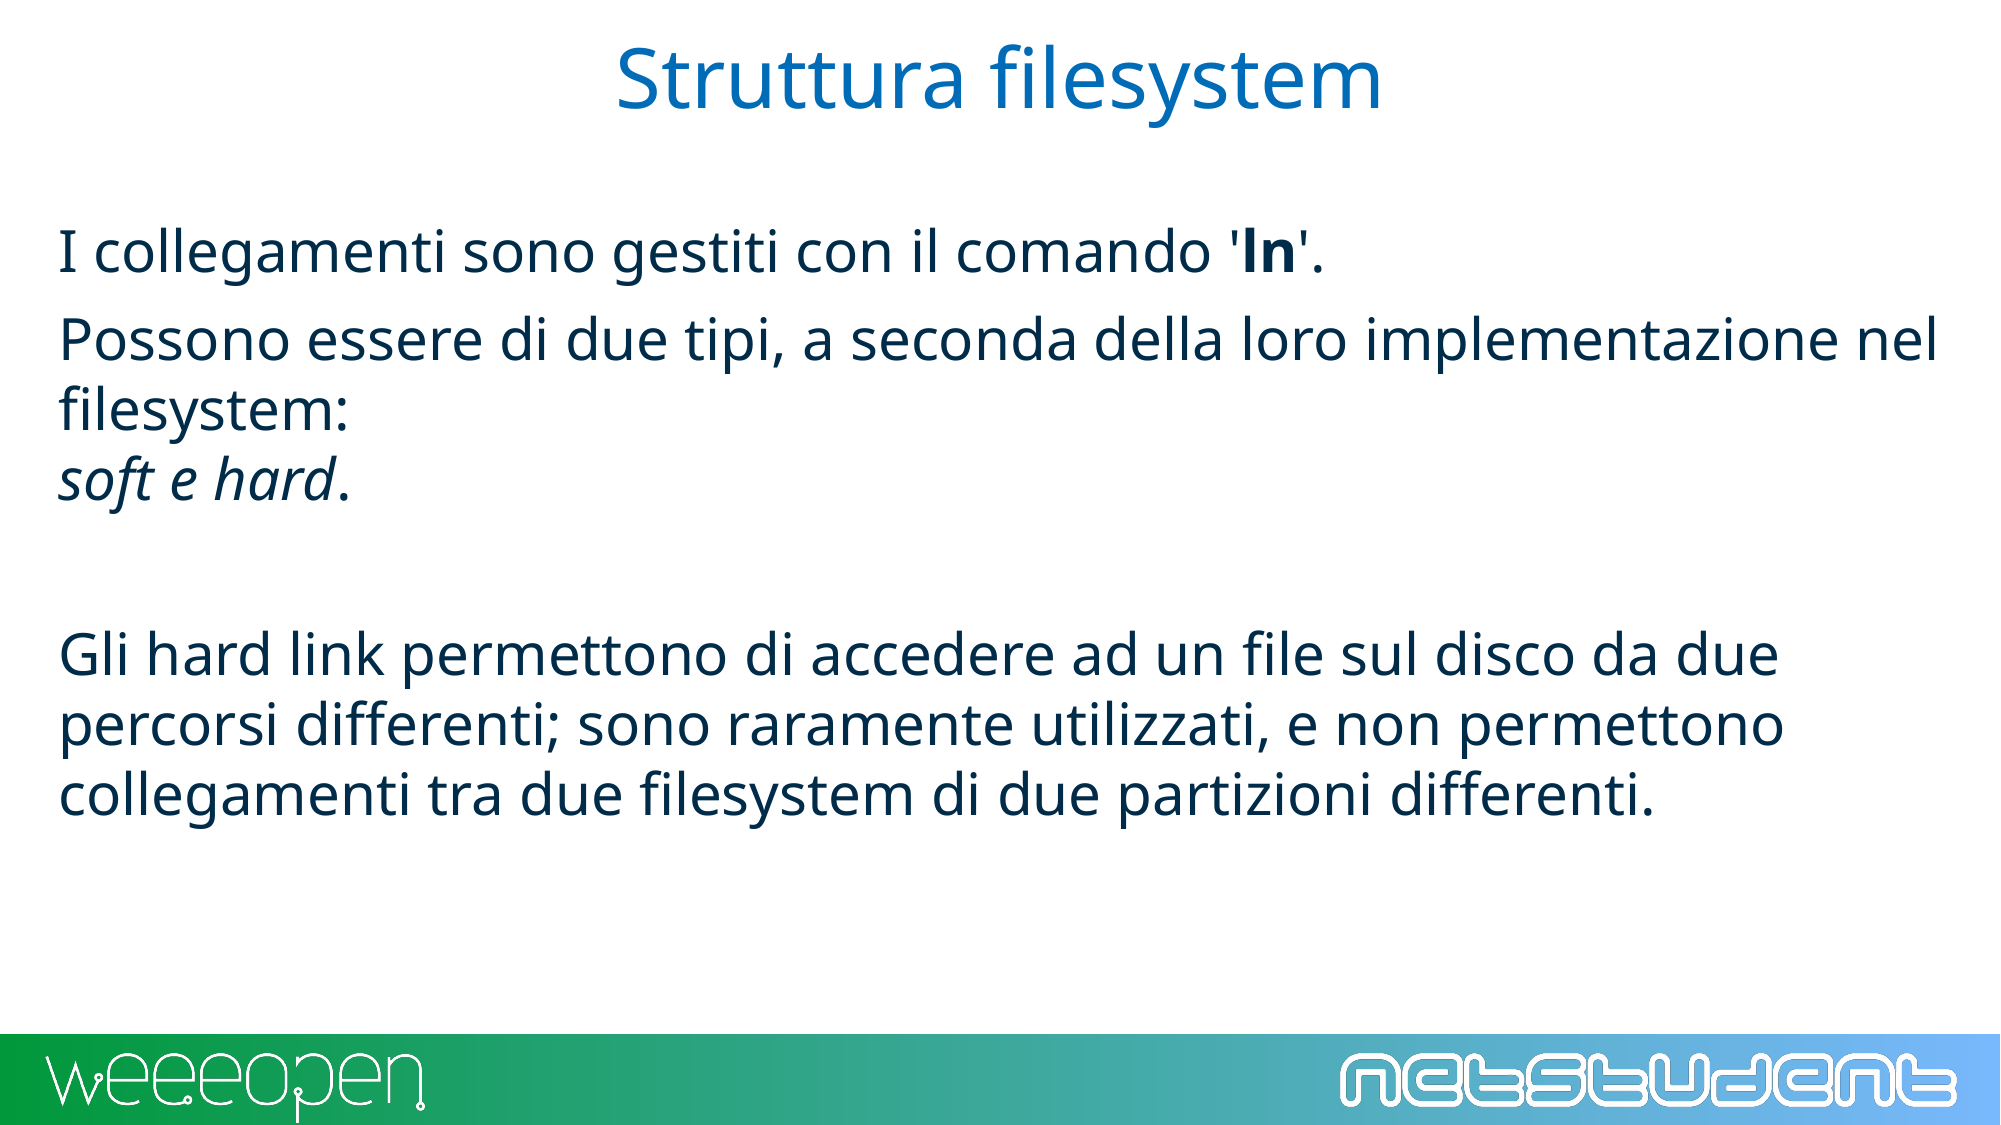

# Struttura filesystem
I collegamenti sono gestiti con il comando 'ln'.
Possono essere di due tipi, a seconda della loro implementazione nel filesystem:
soft e hard.
Gli hard link permettono di accedere ad un file sul disco da due percorsi differenti; sono raramente utilizzati, e non permettono collegamenti tra due filesystem di due partizioni differenti.